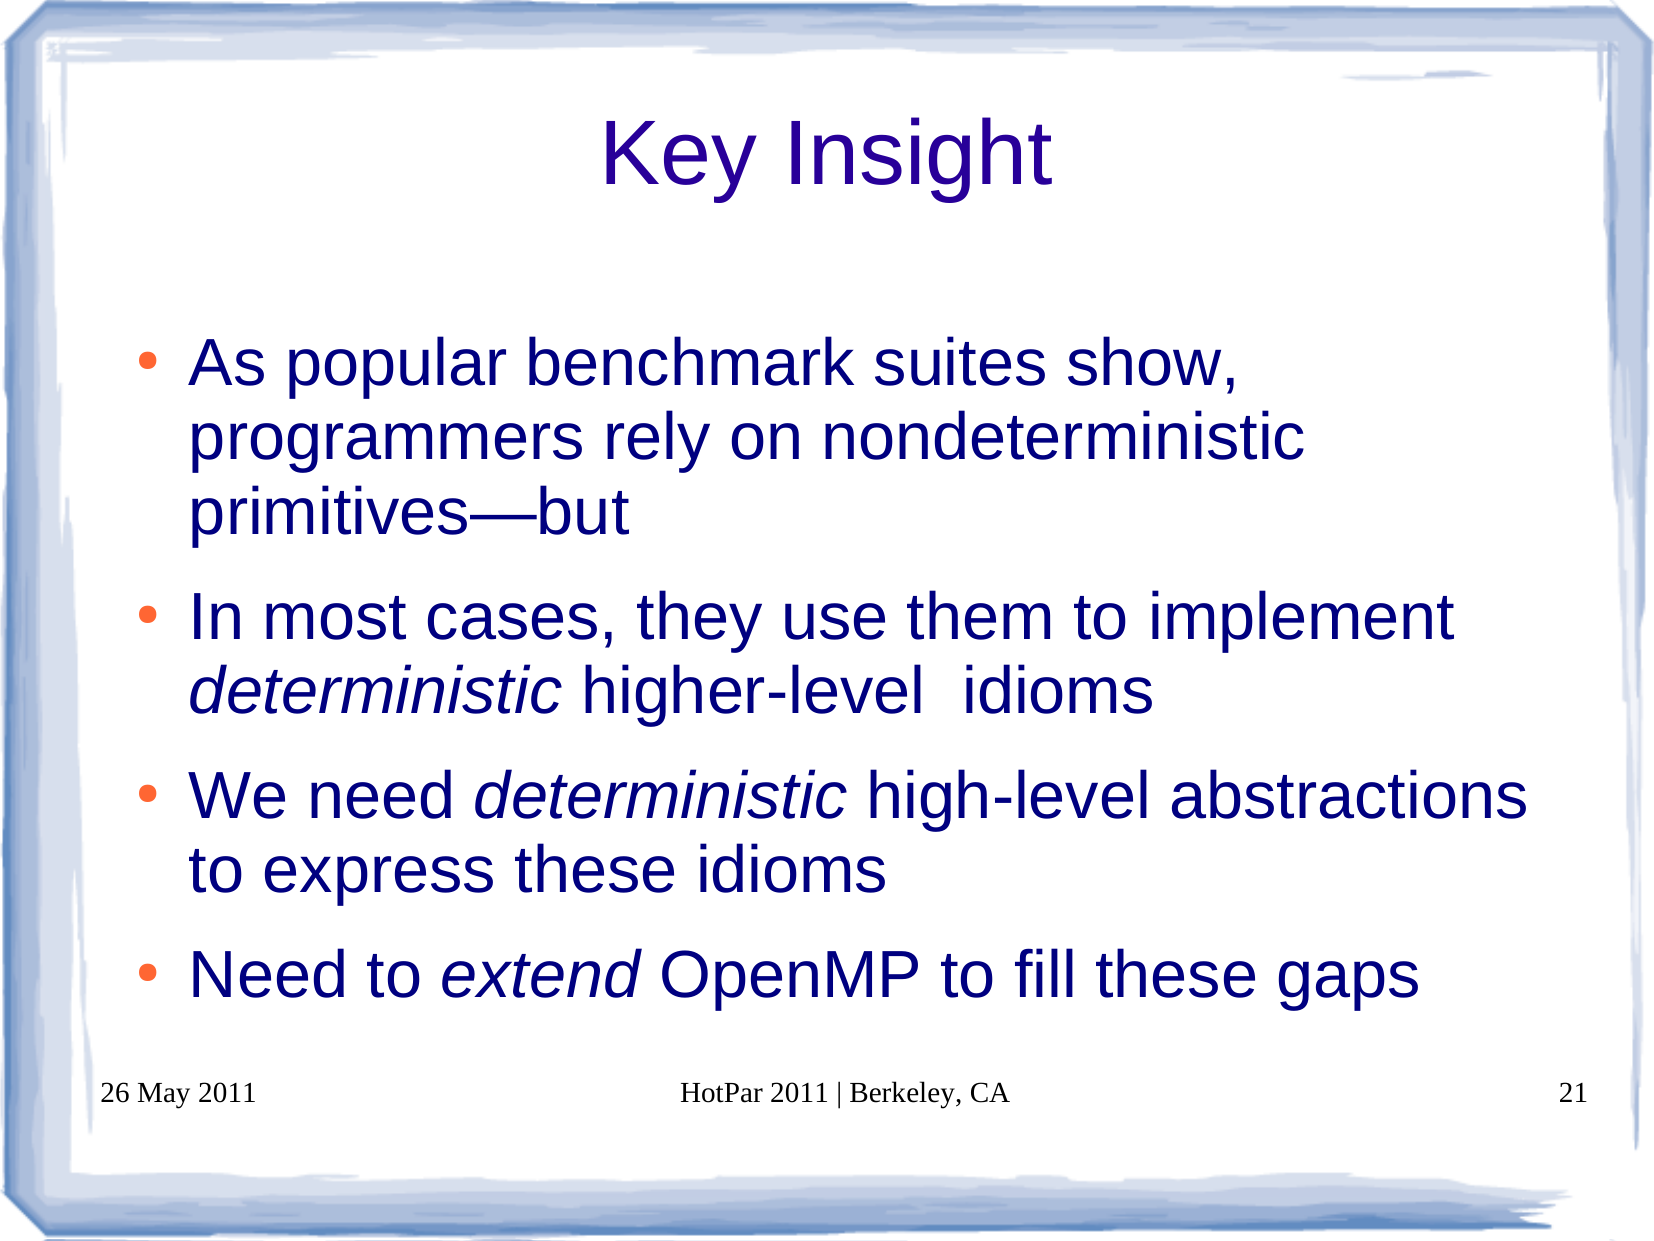

# Key Insight
As popular benchmark suites show, programmers rely on nondeterministic primitives—but
In most cases, they use them to implement deterministic higher-level idioms
We need deterministic high-level abstractions to express these idioms
Need to extend OpenMP to fill these gaps
26 May 2011
HotPar 2011 | Berkeley, CA
21